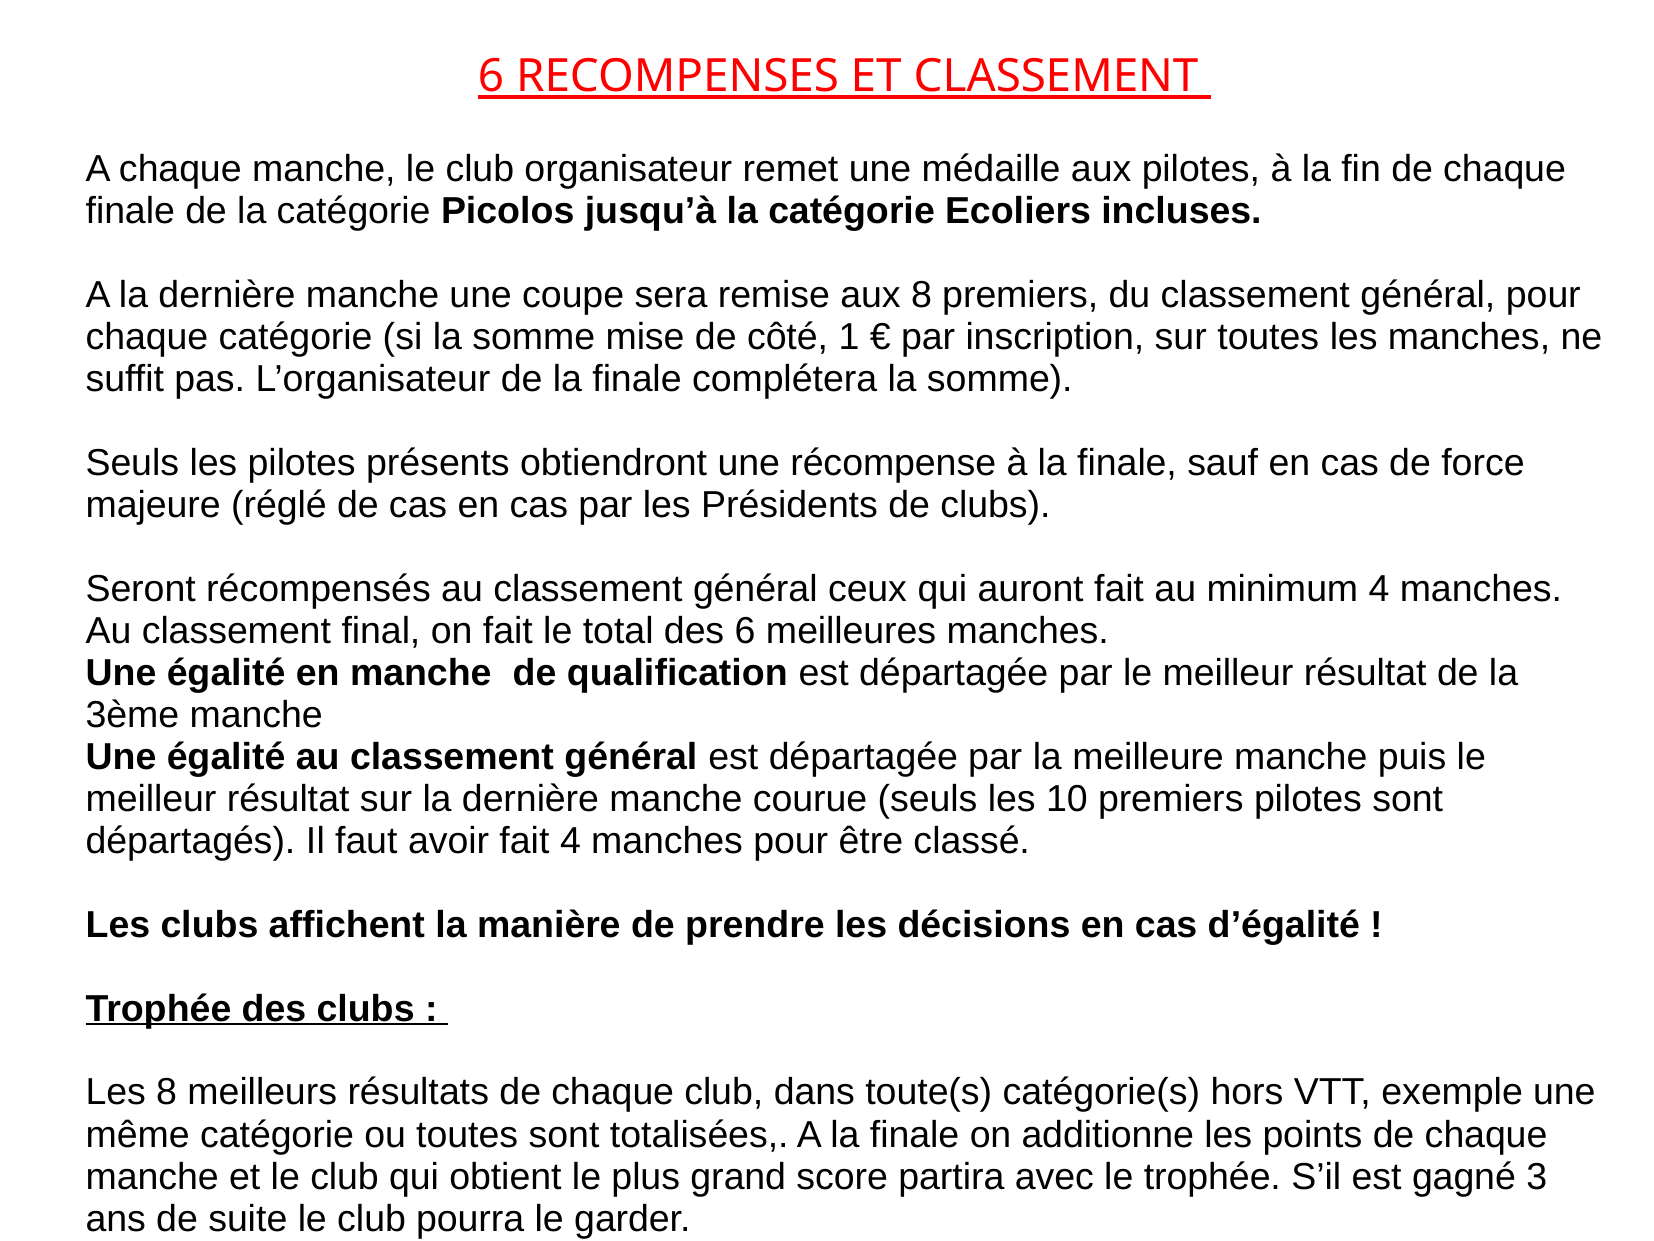

6 RECOMPENSES ET CLASSEMENT
A chaque manche, le club organisateur remet une médaille aux pilotes, à la fin de chaque finale de la catégorie Picolos jusqu’à la catégorie Ecoliers incluses.
A la dernière manche une coupe sera remise aux 8 premiers, du classement général, pour chaque catégorie (si la somme mise de côté, 1 € par inscription, sur toutes les manches, ne suffit pas. L’organisateur de la finale complétera la somme).
Seuls les pilotes présents obtiendront une récompense à la finale, sauf en cas de force majeure (réglé de cas en cas par les Présidents de clubs).
Seront récompensés au classement général ceux qui auront fait au minimum 4 manches. Au classement final, on fait le total des 6 meilleures manches.
Une égalité en manche de qualification est départagée par le meilleur résultat de la 3ème manche
Une égalité au classement général est départagée par la meilleure manche puis le meilleur résultat sur la dernière manche courue (seuls les 10 premiers pilotes sont départagés). Il faut avoir fait 4 manches pour être classé.
Les clubs affichent la manière de prendre les décisions en cas d’égalité !
Trophée des clubs :
Les 8 meilleurs résultats de chaque club, dans toute(s) catégorie(s) hors VTT, exemple une même catégorie ou toutes sont totalisées,. A la finale on additionne les points de chaque manche et le club qui obtient le plus grand score partira avec le trophée. S’il est gagné 3 ans de suite le club pourra le garder.